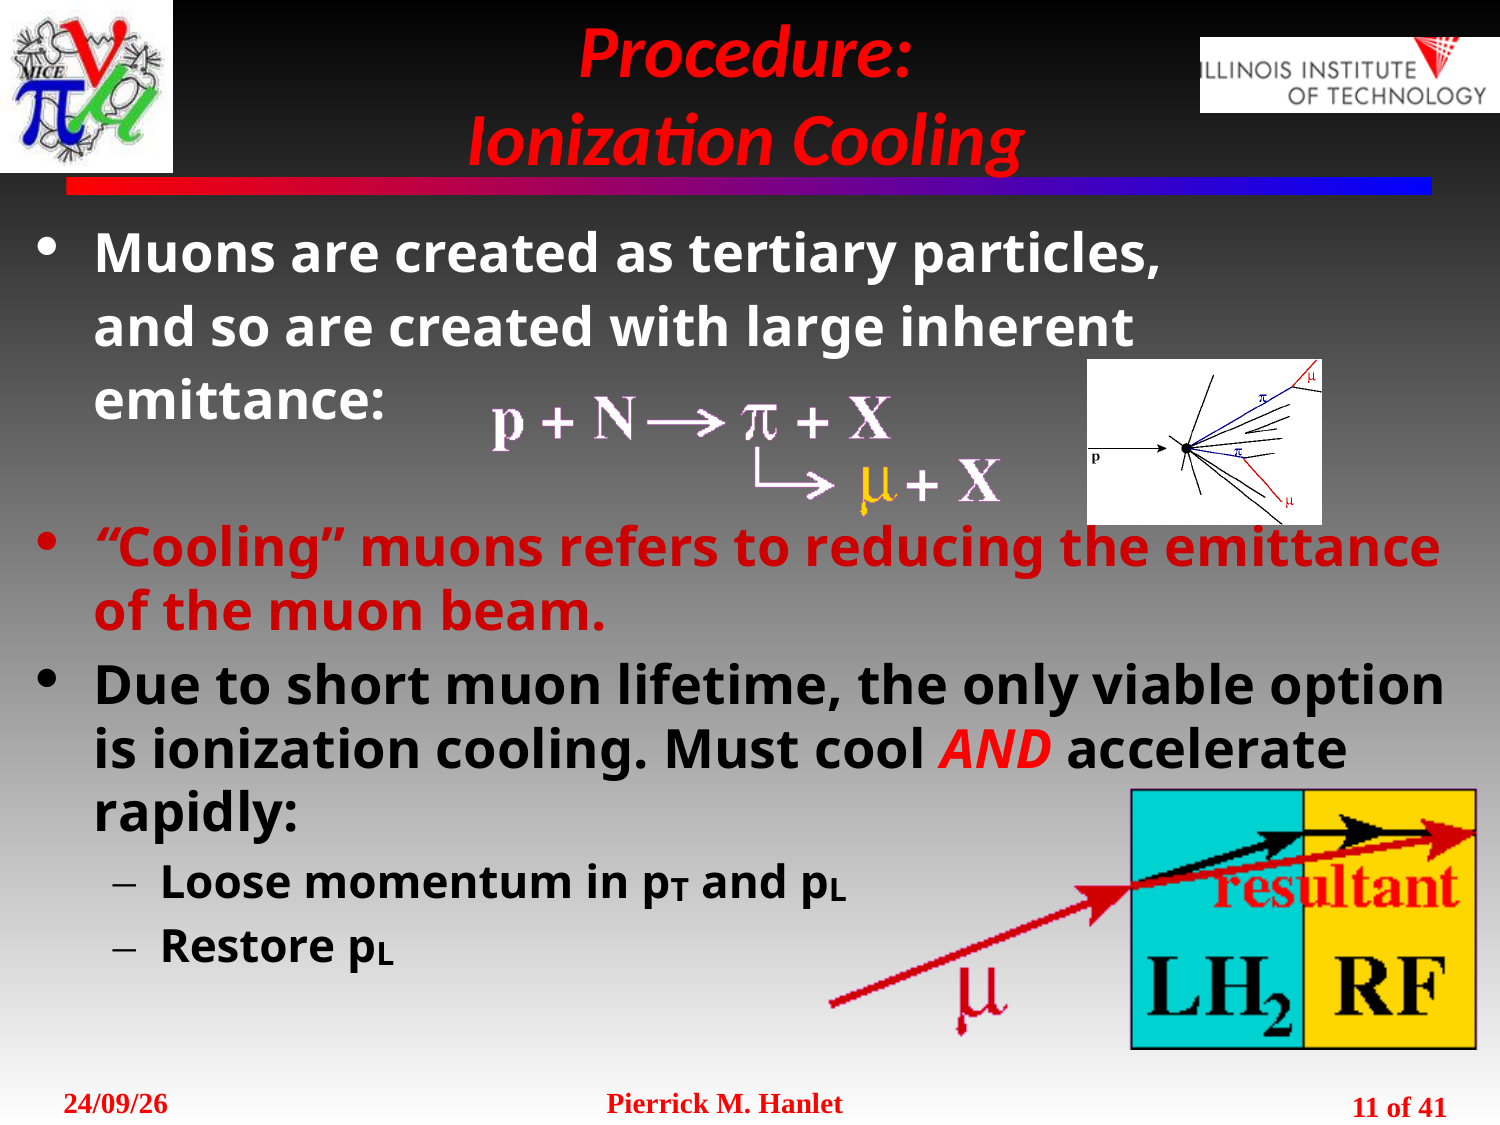

# Procedure: Ionization Cooling
Muons are created as tertiary particles,
 and so are created with large inherent
 emittance:
“Cooling” muons refers to reducing the emittance of the muon beam.
Due to short muon lifetime, the only viable option is ionization cooling. Must cool AND accelerate rapidly:
Loose momentum in pT and pL
Restore pL
11
Pierrick Hanlet